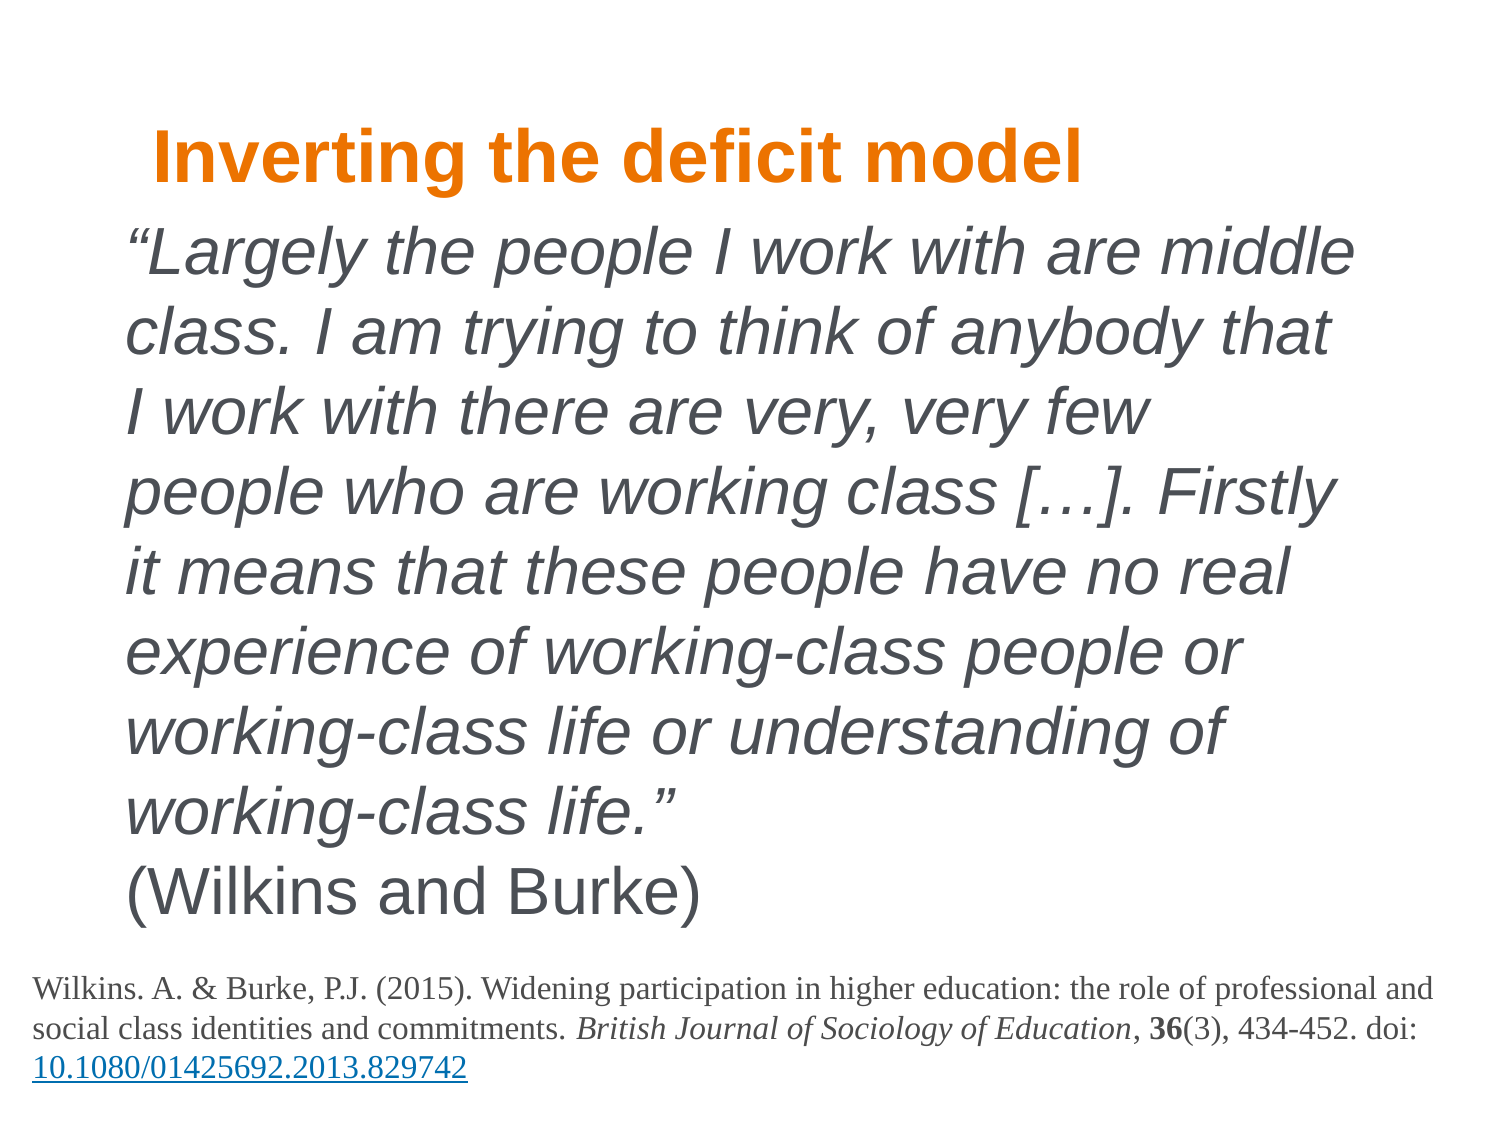

Inverting the deficit model
“Largely the people I work with are middle class. I am trying to think of anybody that I work with there are very, very few people who are working class […]. Firstly it means that these people have no real experience of working-class people or working-class life or understanding of working-class life.”
(Wilkins and Burke)
Wilkins. A. & Burke, P.J. (2015). Widening participation in higher education: the role of professional and social class identities and commitments. British Journal of Sociology of Education, 36(3), 434-452. doi:10.1080/01425692.2013.829742